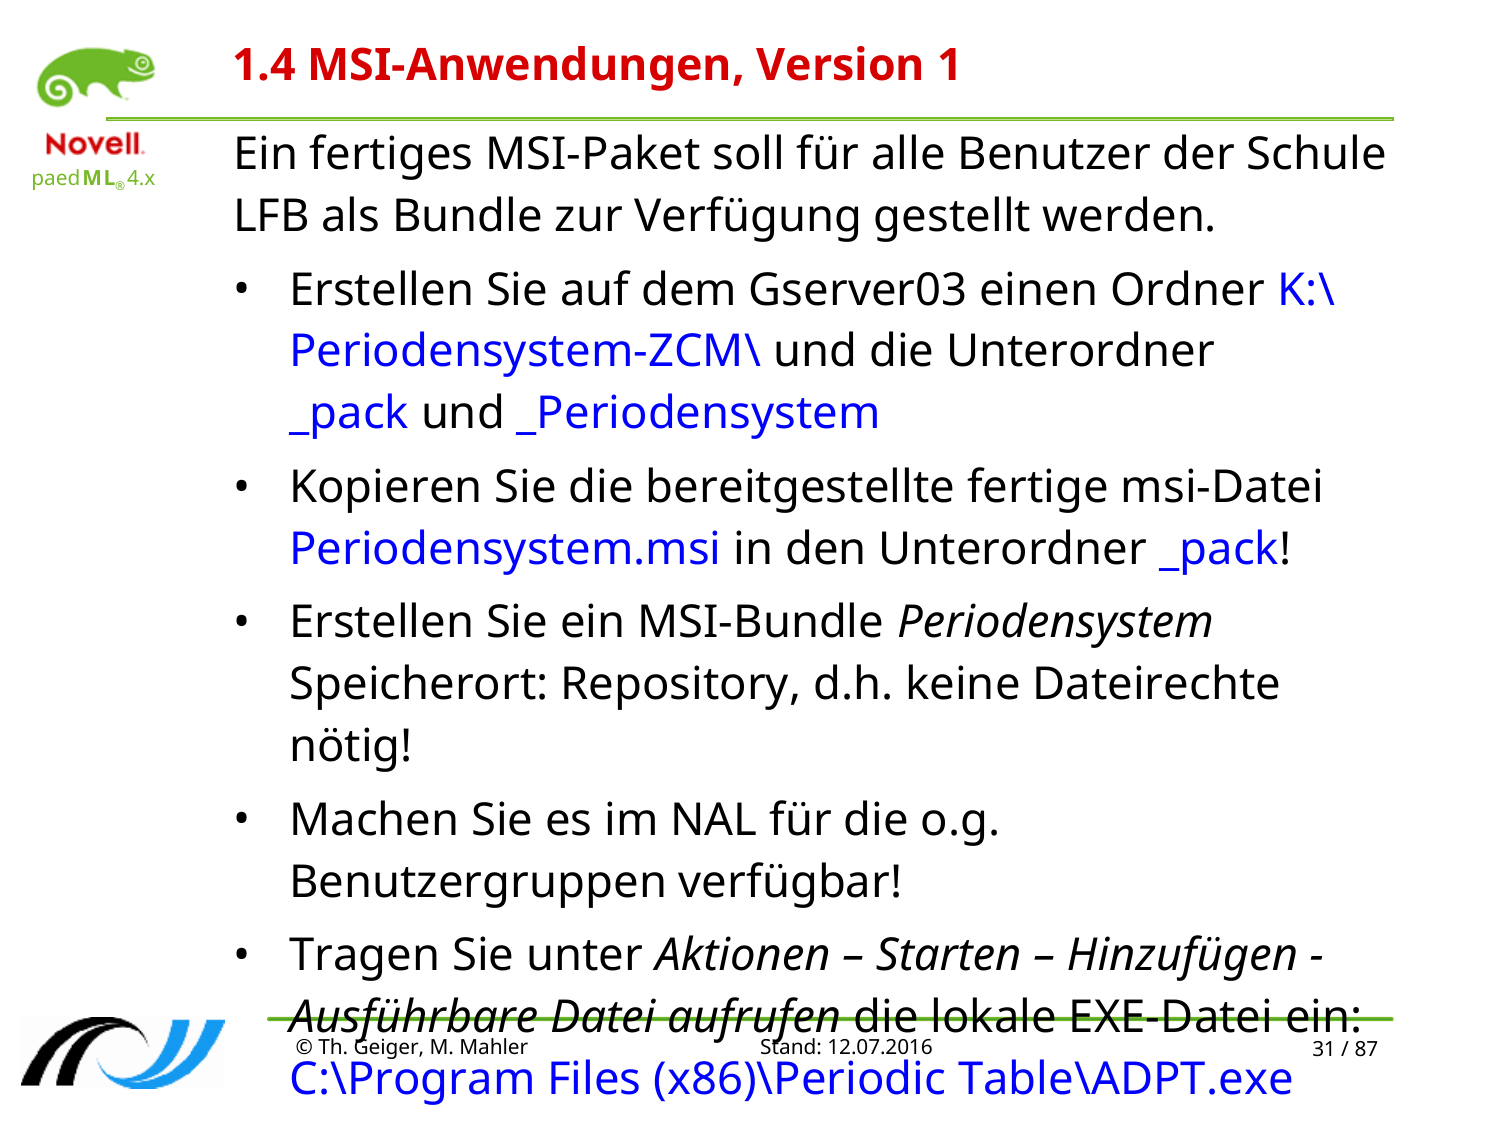

# 1.4 MSI-Anwendungen, Version 1
Ein fertiges MSI-Paket soll für alle Benutzer der Schule LFB als Bundle zur Verfügung gestellt werden.
Erstellen Sie auf dem Gserver03 einen Ordner K:\Periodensystem-ZCM\ und die Unterordner
_pack und _Periodensystem
Kopieren Sie die bereitgestellte fertige msi-Datei Periodensystem.msi in den Unterordner _pack!
Erstellen Sie ein MSI-Bundle Periodensystem
Speicherort: Repository, d.h. keine Dateirechte nötig!
Machen Sie es im NAL für die o.g. Benutzergruppen verfügbar!
Tragen Sie unter Aktionen – Starten – Hinzufügen - Ausführbare Datei aufrufen die lokale EXE-Datei ein:
C:\Program Files (x86)\Periodic Table\ADPT.exe
Testen Sie als Lehrer/Schüler! (evtl. W7 neu starten)
© Th. Geiger, M. Mahler
12.07.2016
31